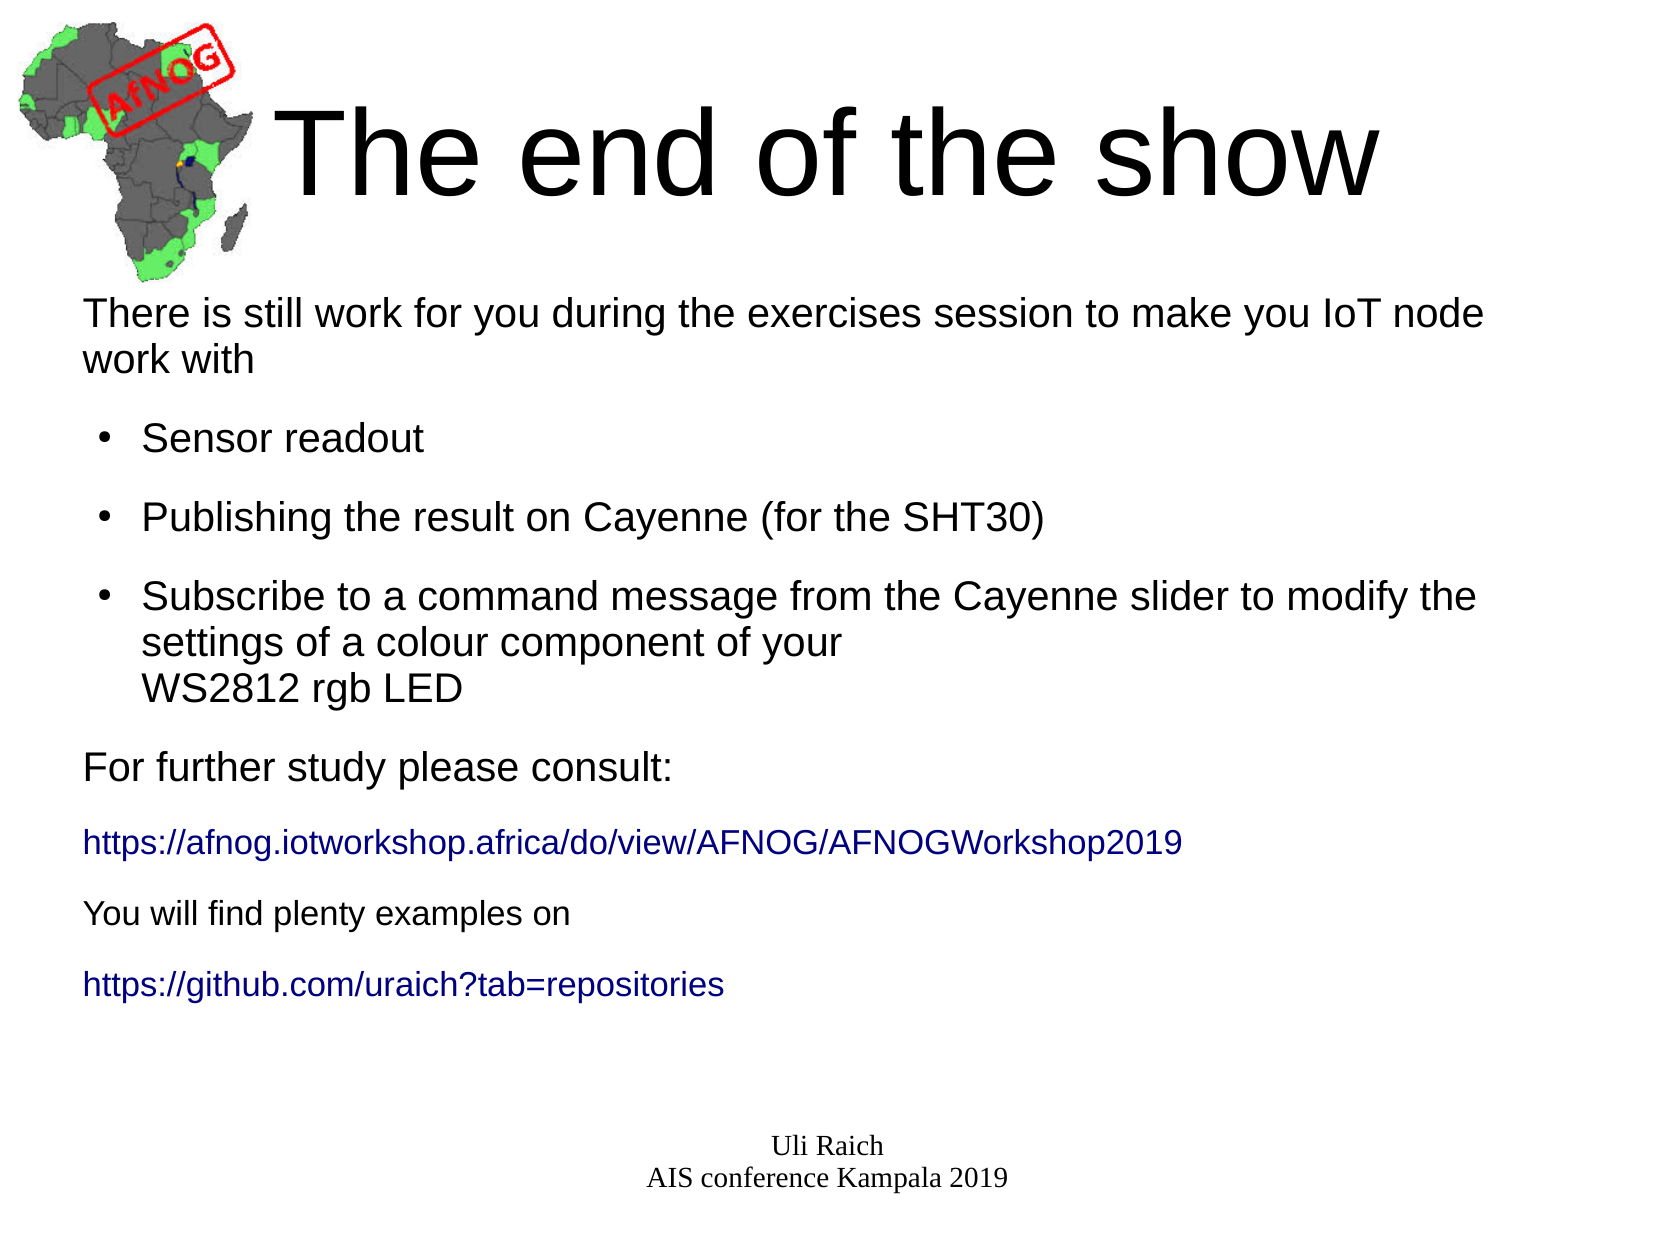

# The end of the show
There is still work for you during the exercises session to make you IoT node work with
Sensor readout
Publishing the result on Cayenne (for the SHT30)
Subscribe to a command message from the Cayenne slider to modify the settings of a colour component of your
WS2812 rgb LED
For further study please consult:
https://afnog.iotworkshop.africa/do/view/AFNOG/AFNOGWorkshop2019
You will find plenty examples on
https://github.com/uraich?tab=repositories